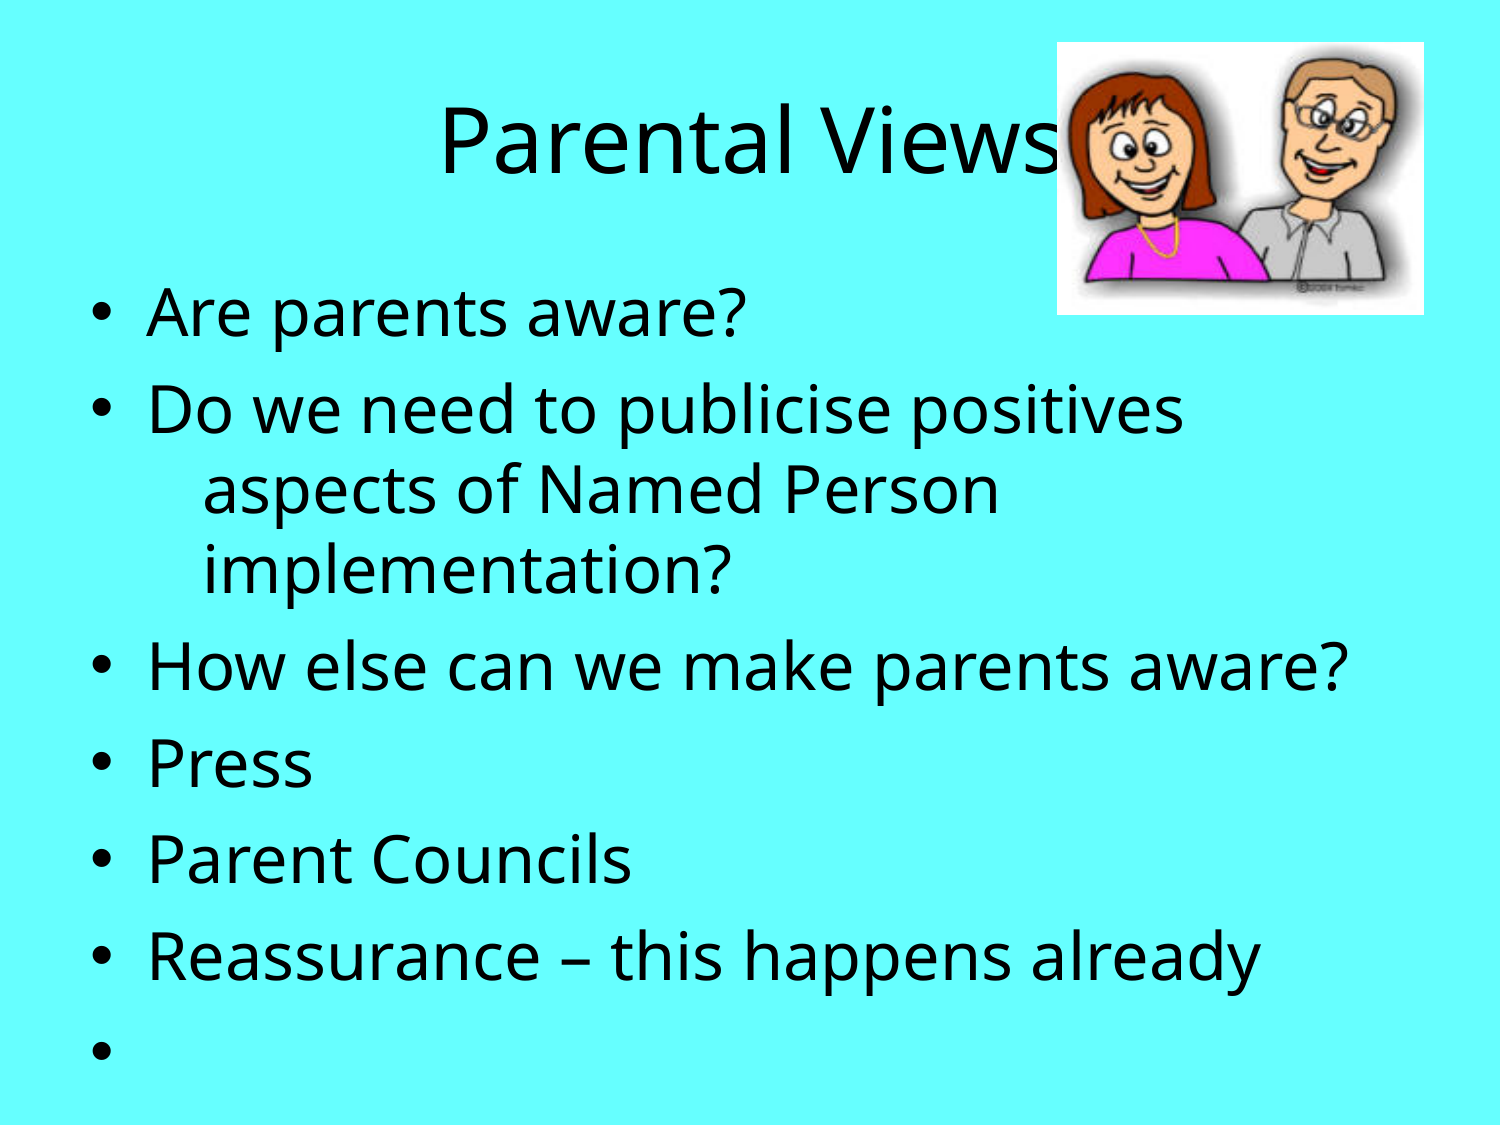

# Parental Views
Are parents aware?
Do we need to publicise positives aspects of Named Person implementation?
How else can we make parents aware?
Press
Parent Councils
Reassurance – this happens already